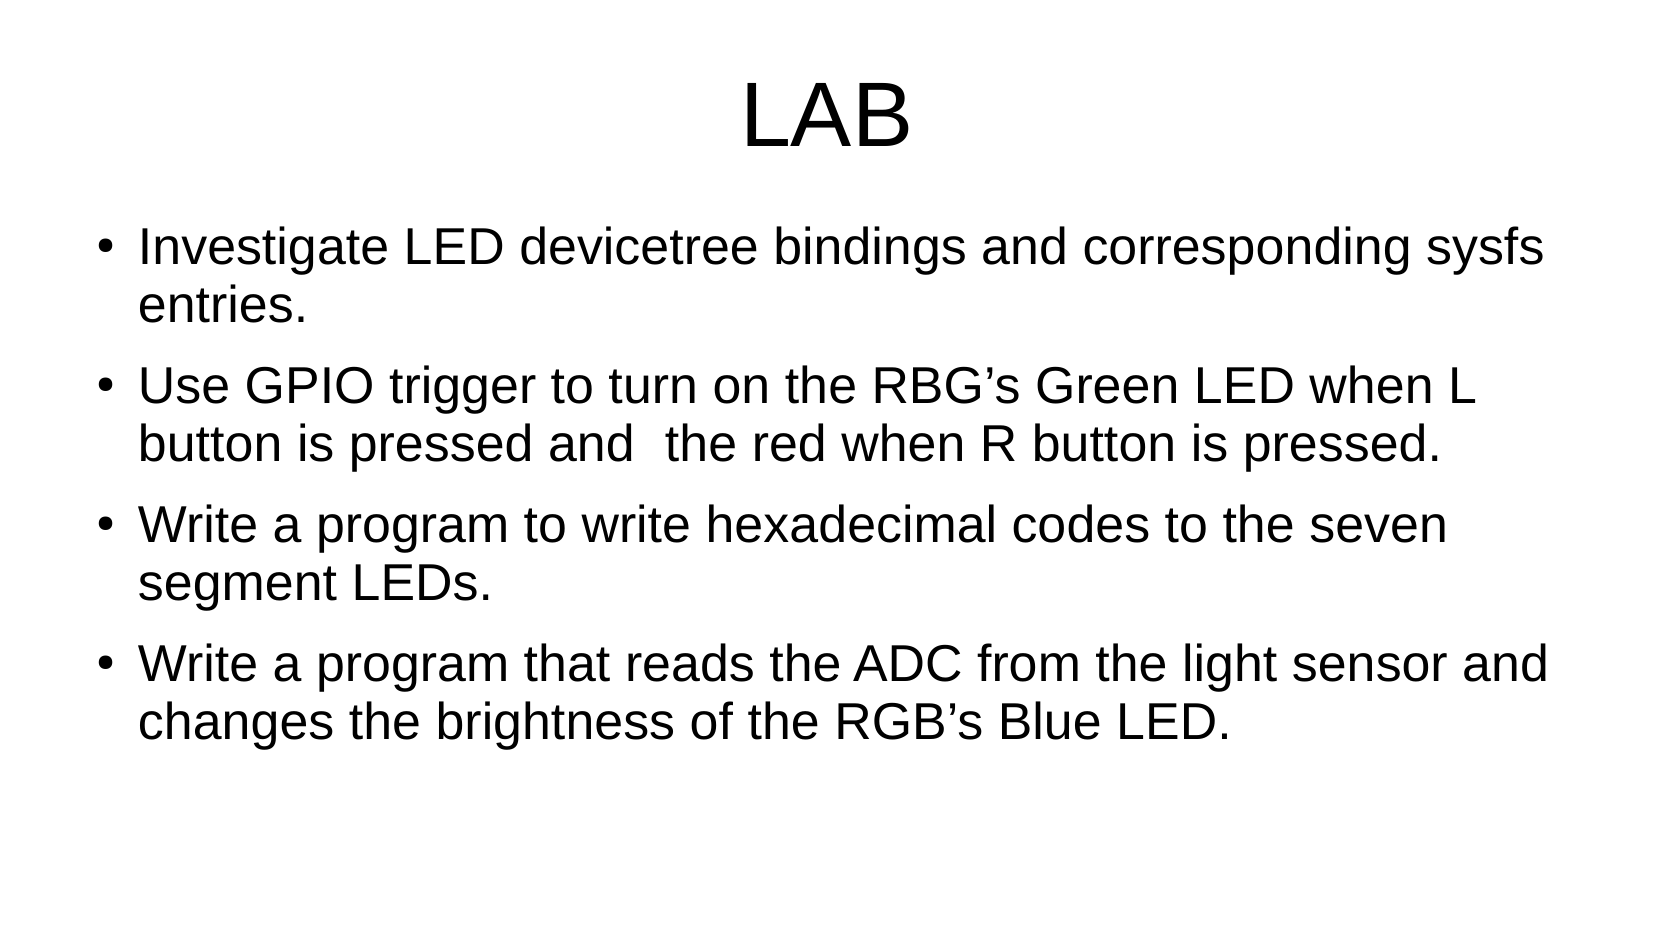

# LAB
Investigate LED devicetree bindings and corresponding sysfs entries.
Use GPIO trigger to turn on the RBG’s Green LED when L button is pressed and the red when R button is pressed.
Write a program to write hexadecimal codes to the seven segment LEDs.
Write a program that reads the ADC from the light sensor and changes the brightness of the RGB’s Blue LED.